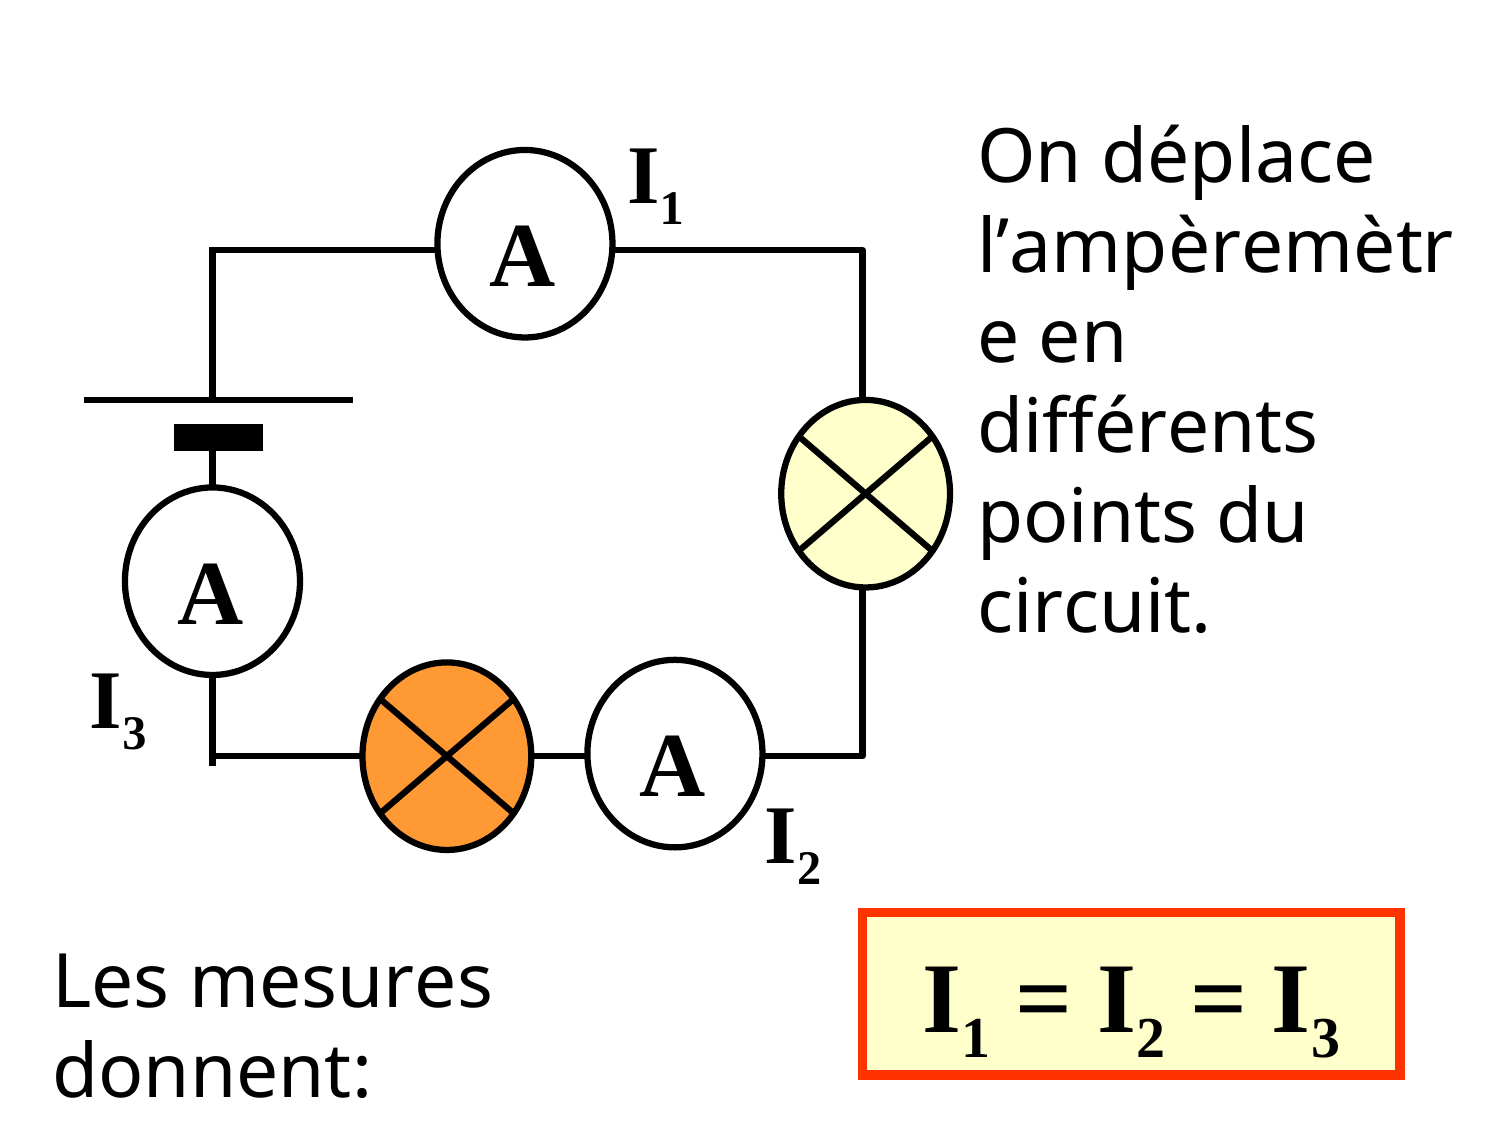

On déplace l’ampèremètre en différents points du circuit.
I1
A
A
I3
A
I2
Les mesures donnent:
I1 = I2 = I3